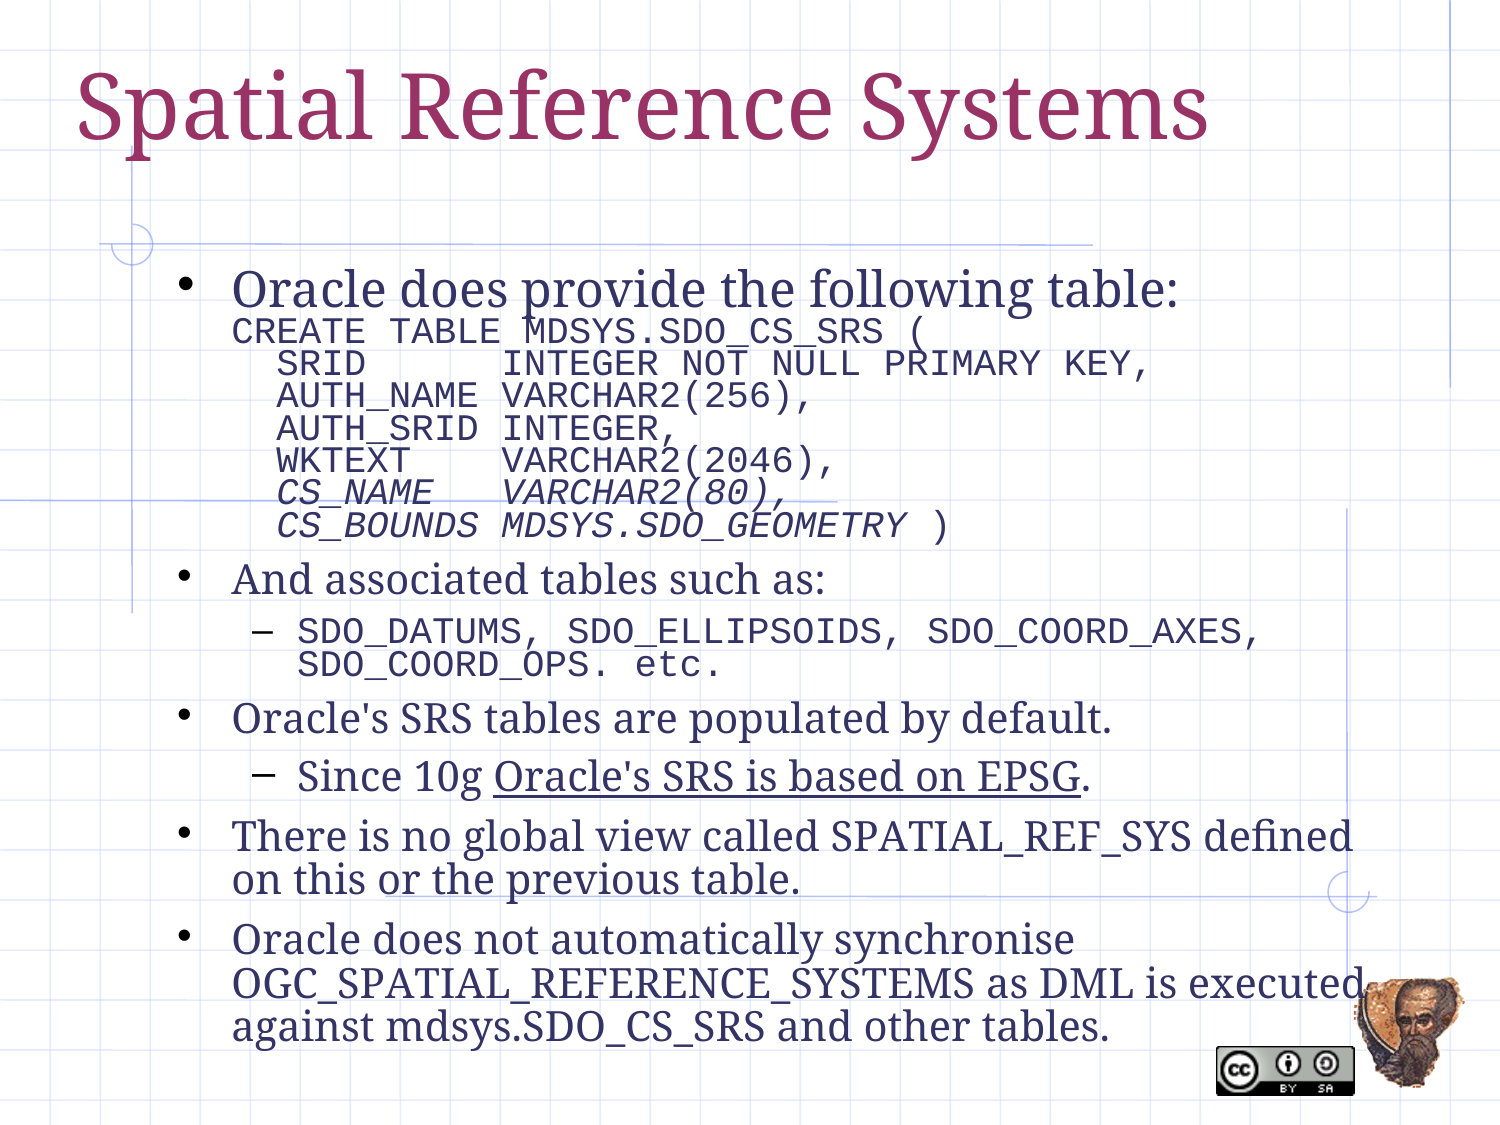

# Spatial Reference Systems
Oracle does provide the following table:
CREATE TABLE MDSYS.SDO_CS_SRS (
 SRID INTEGER NOT NULL PRIMARY KEY,
 AUTH_NAME VARCHAR2(256),
 AUTH_SRID INTEGER,
 WKTEXT VARCHAR2(2046),
 CS_NAME VARCHAR2(80),
 CS_BOUNDS MDSYS.SDO_GEOMETRY )
And associated tables such as:
SDO_DATUMS, SDO_ELLIPSOIDS, SDO_COORD_AXES, SDO_COORD_OPS. etc.
Oracle's SRS tables are populated by default.
Since 10g Oracle's SRS is based on EPSG.
There is no global view called SPATIAL_REF_SYS defined on this or the previous table.
Oracle does not automatically synchronise OGC_SPATIAL_REFERENCE_SYSTEMS as DML is executed against mdsys.SDO_CS_SRS and other tables.